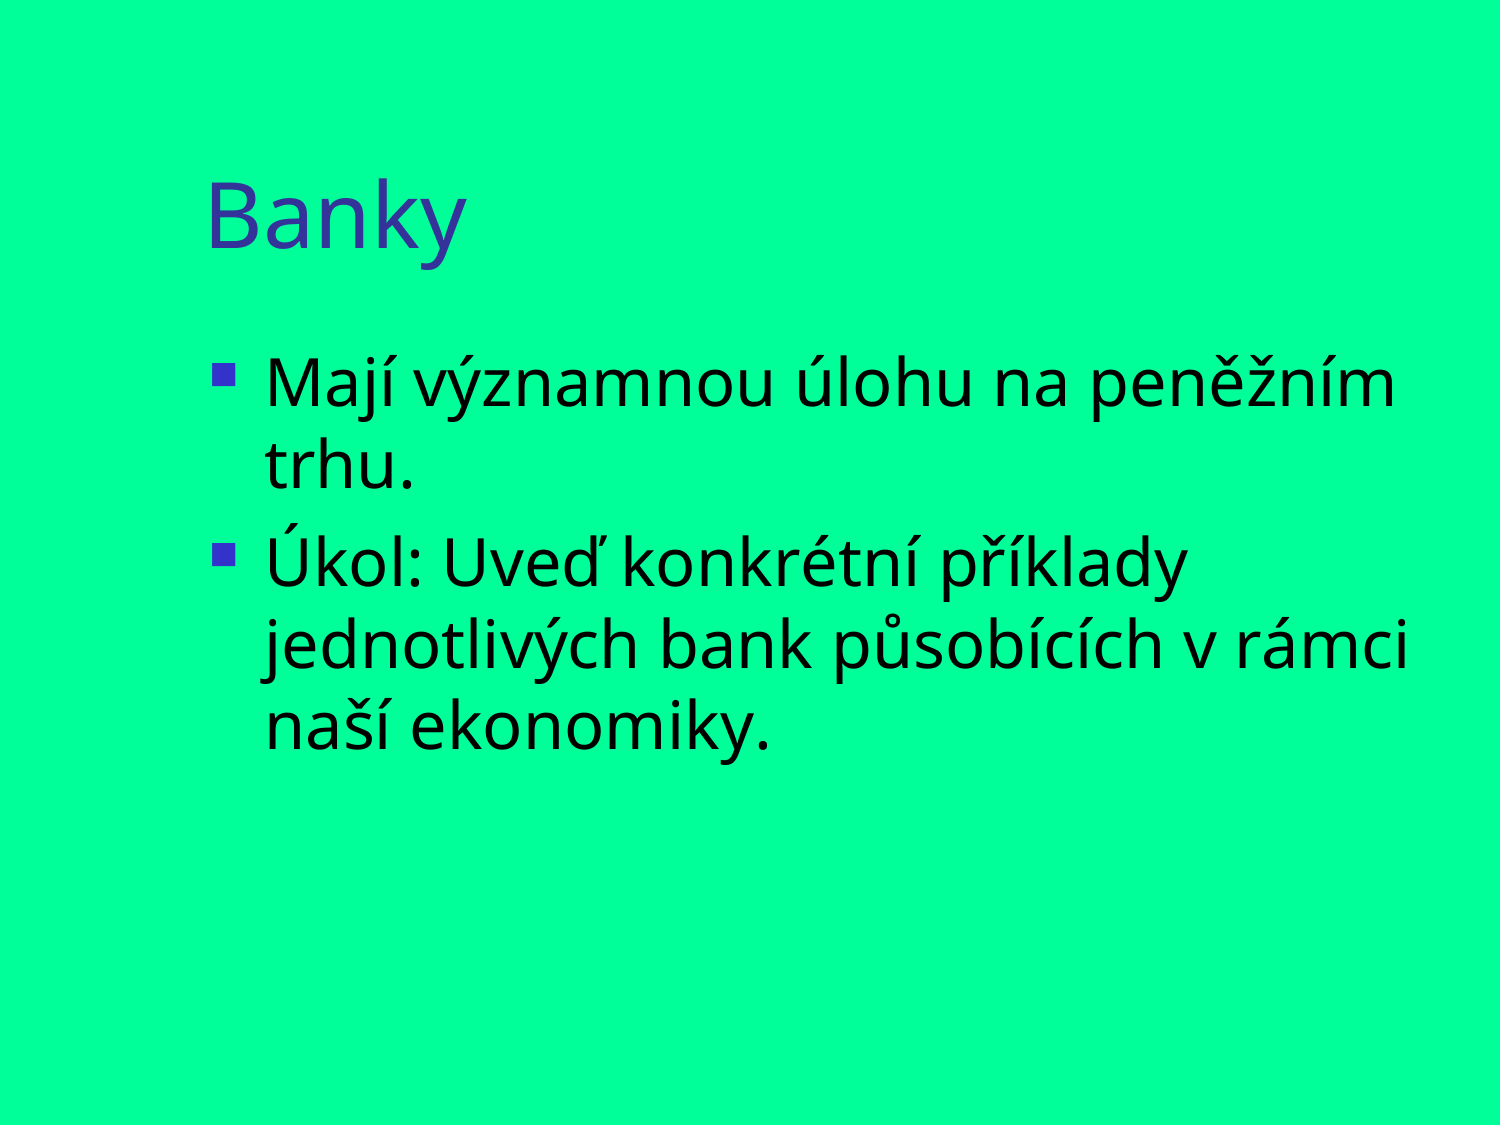

# Banky
Mají významnou úlohu na peněžním trhu.
Úkol: Uveď konkrétní příklady jednotlivých bank působících v rámci naší ekonomiky.